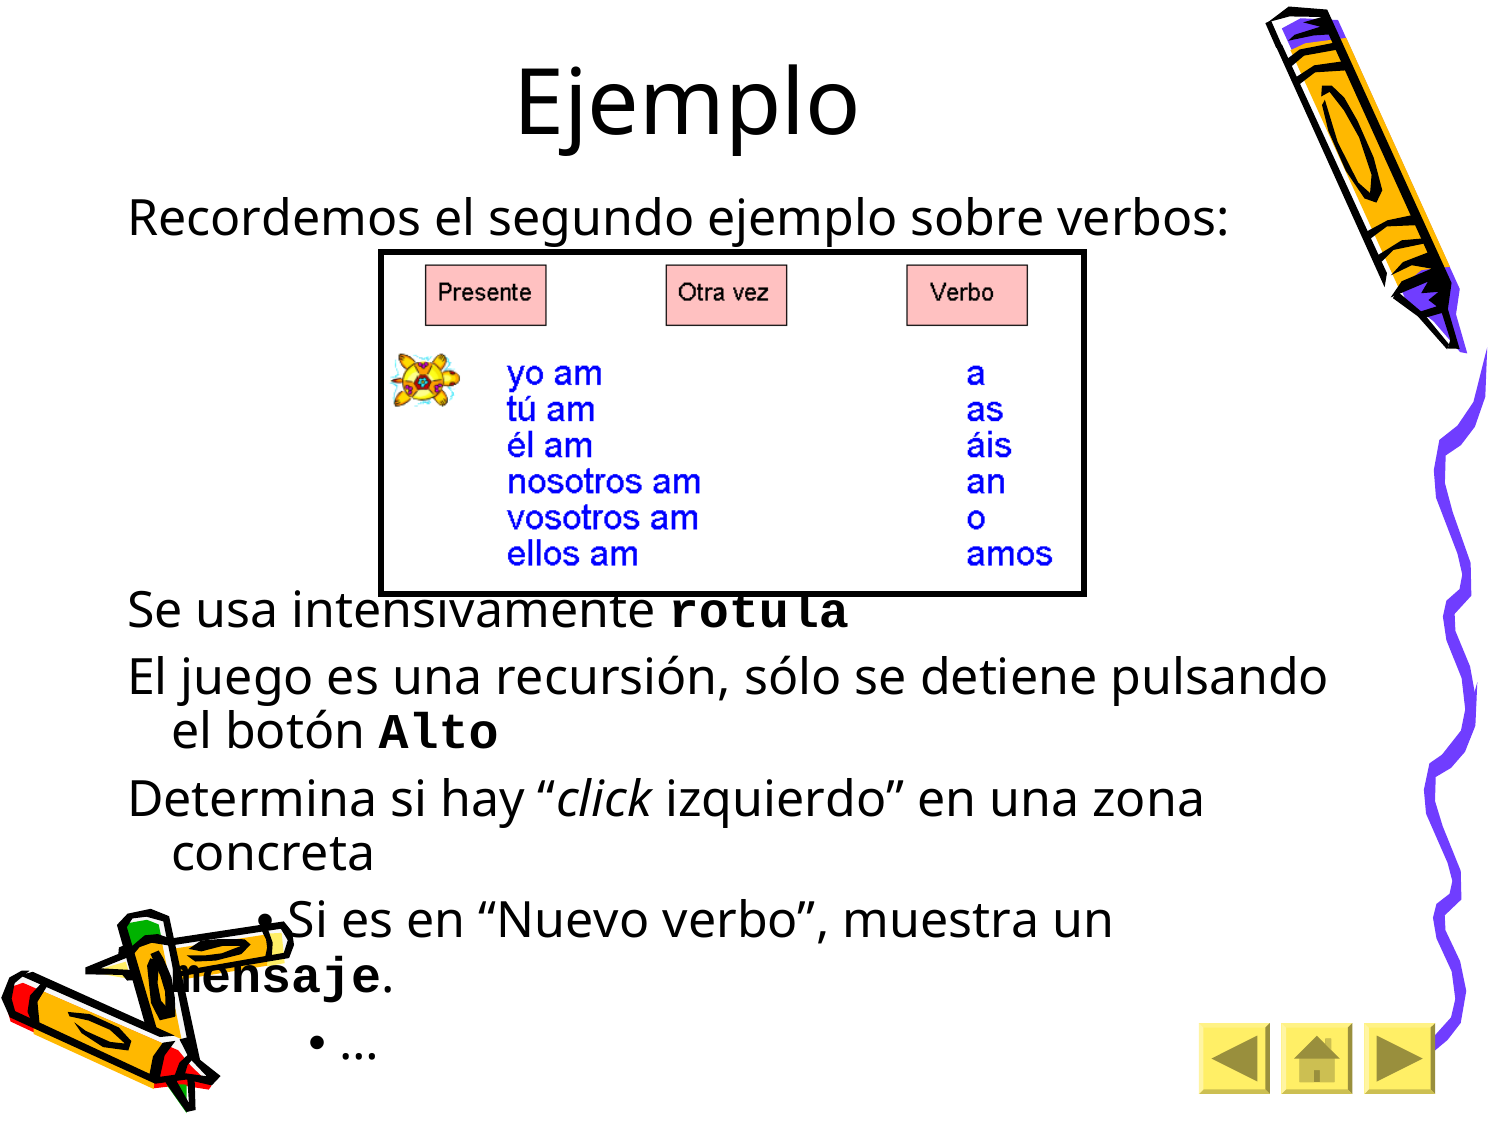

# Ejemplo
Recordemos el segundo ejemplo sobre verbos:
Se usa intensivamente rotula
El juego es una recursión, sólo se detiene pulsando el botón Alto
Determina si hay “click izquierdo” en una zona concreta
		 • Si es en “Nuevo verbo”, muestra un mensaje.
		 • …